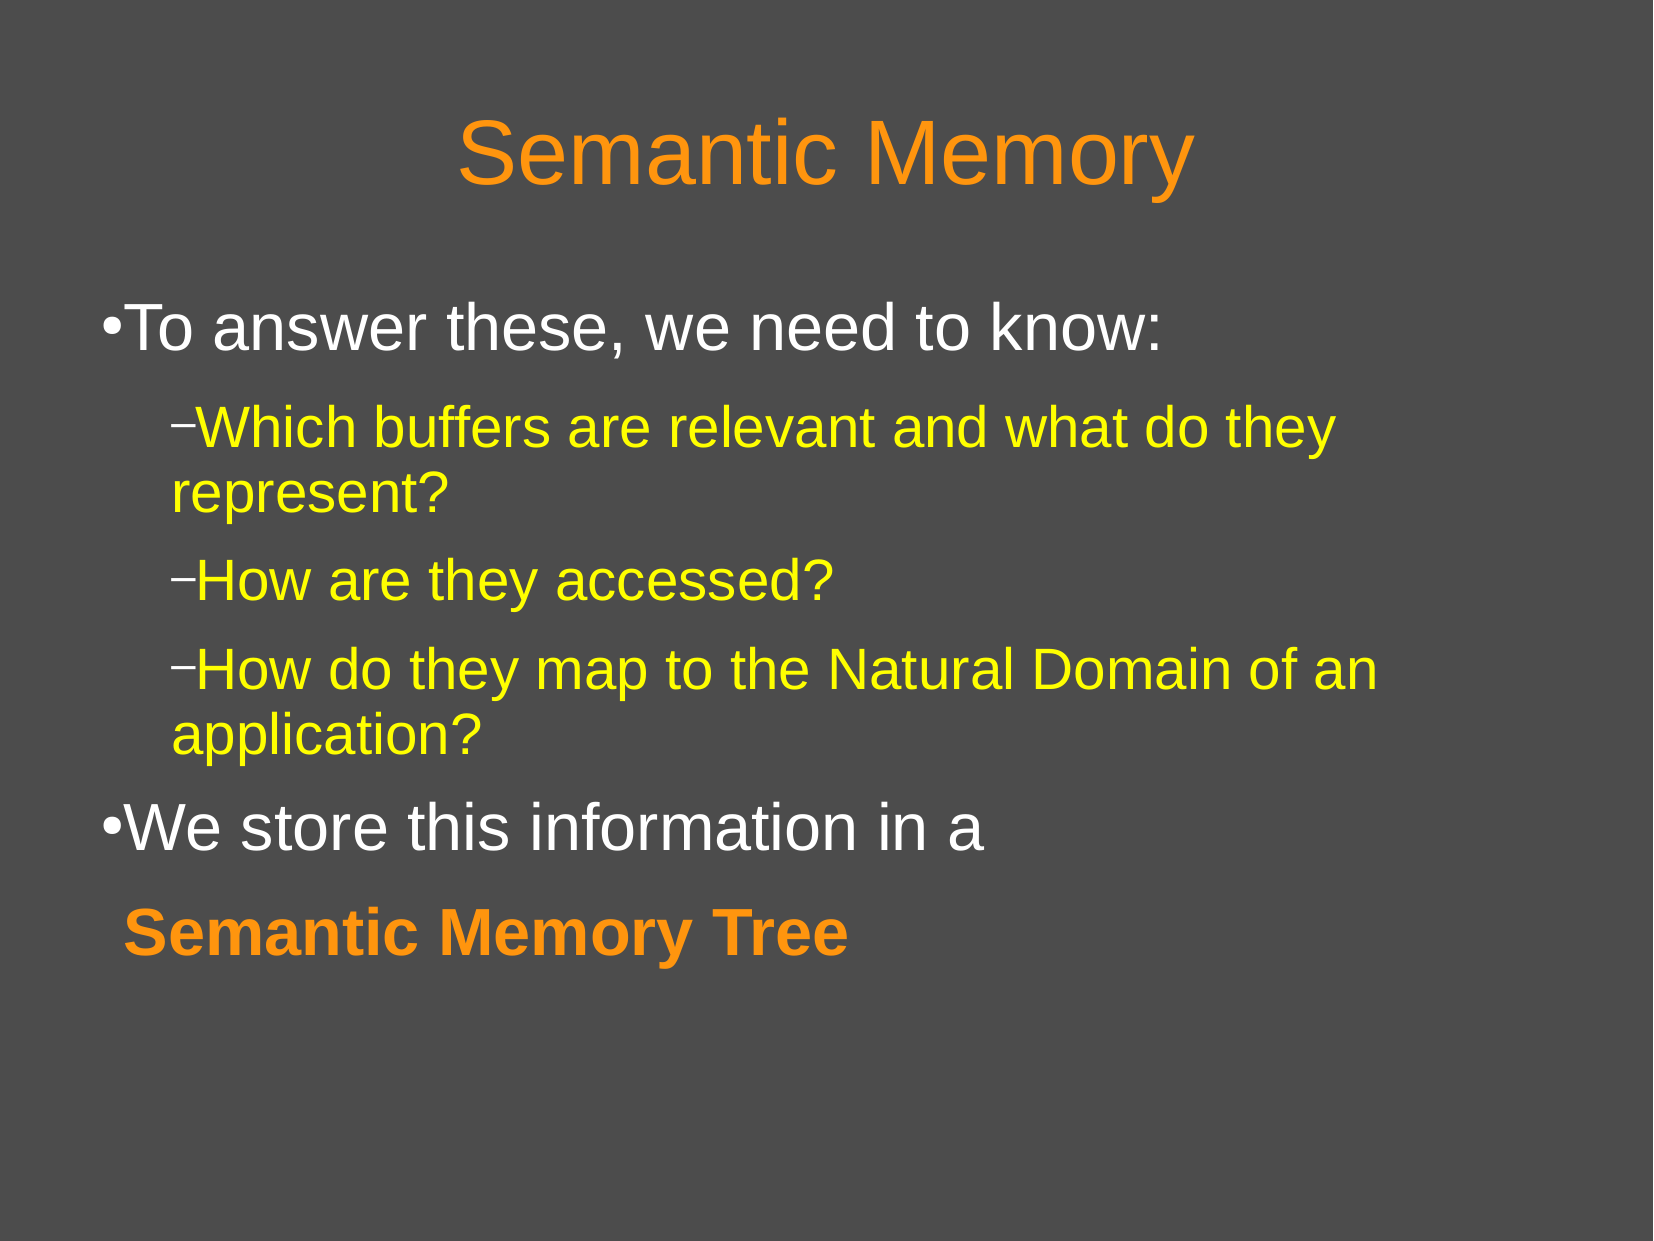

# Semantic Memory
To answer these, we need to know:
Which buffers are relevant and what do they represent?
How are they accessed?
How do they map to the Natural Domain of an application?
We store this information in a
Semantic Memory Tree